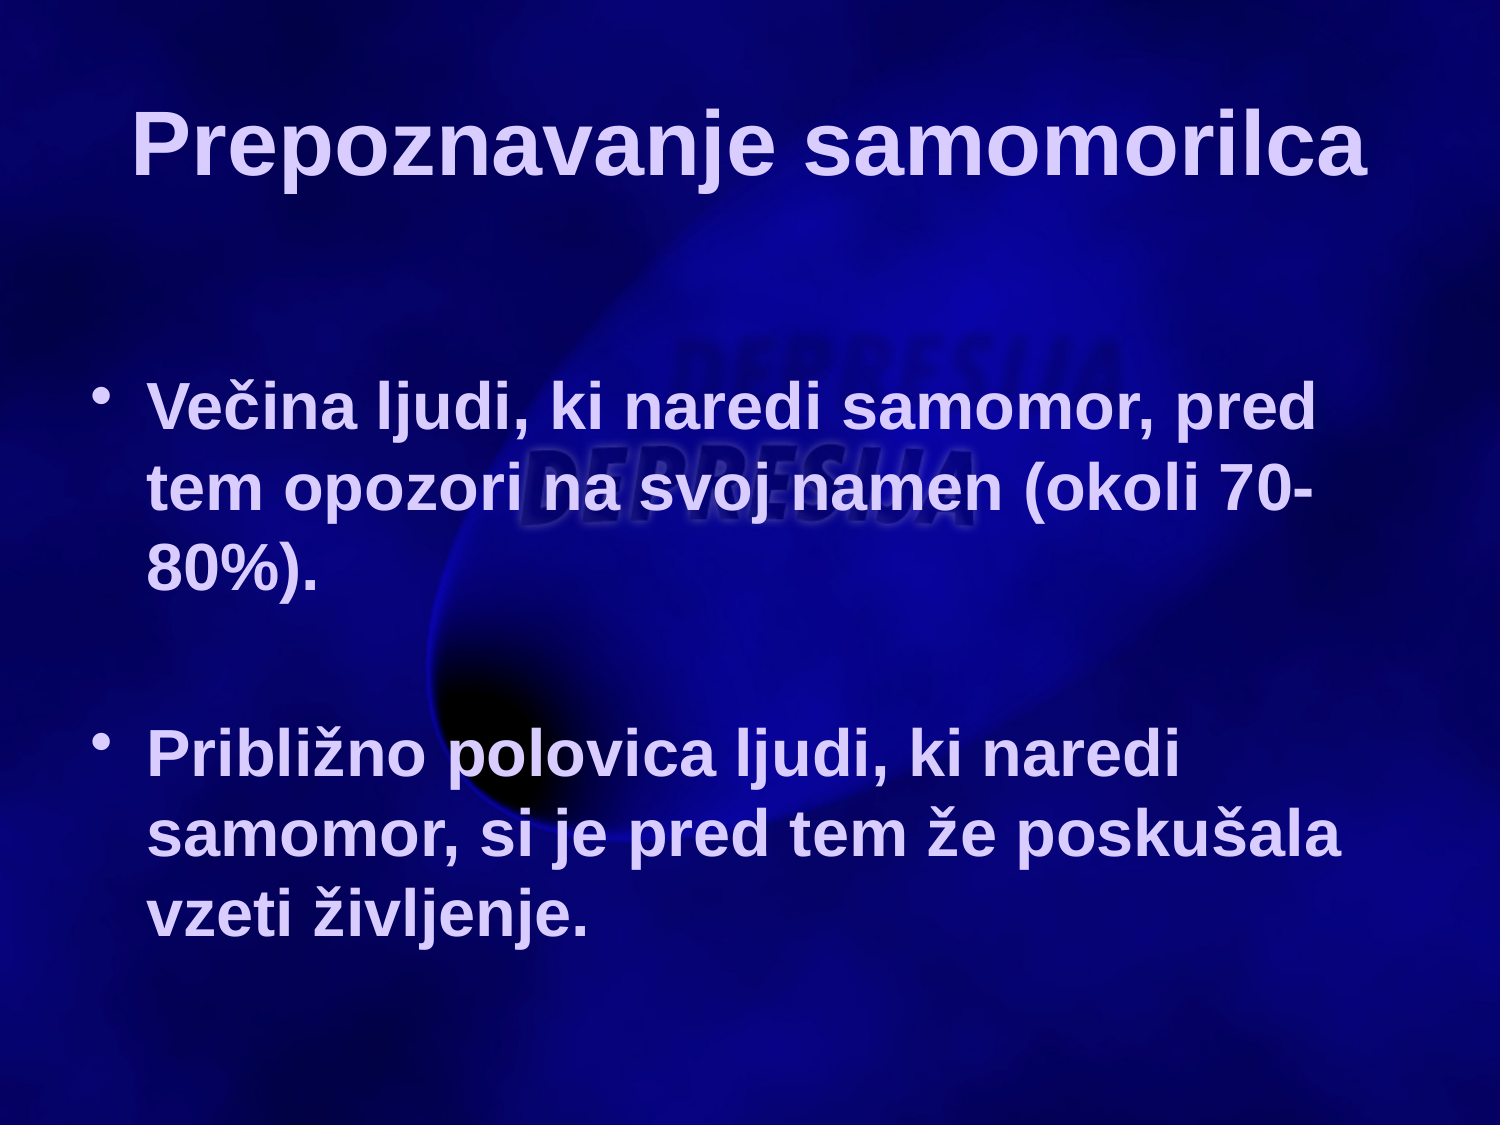

# Prepoznavanje samomorilca
Večina ljudi, ki naredi samomor, pred tem opozori na svoj namen (okoli 70-80%).
Približno polovica ljudi, ki naredi samomor, si je pred tem že poskušala vzeti življenje.